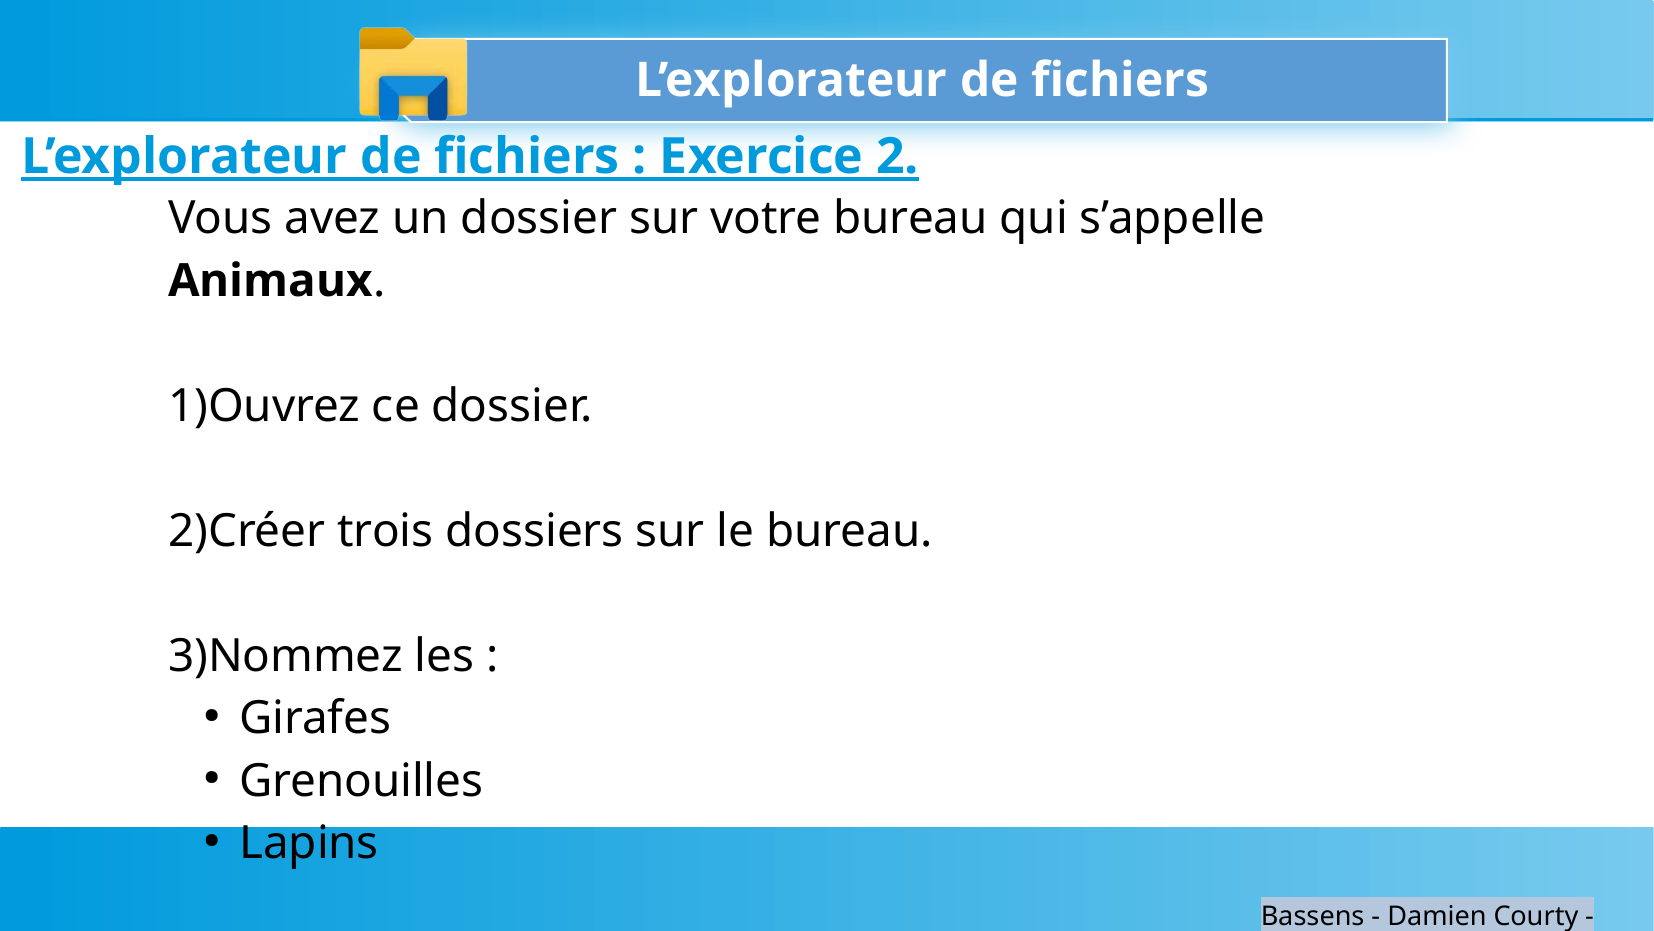

L’explorateur de fichiers
L’explorateur de fichiers : Exercice 2.
Vous avez un dossier sur votre bureau qui s’appelle Animaux.
Ouvrez ce dossier.
Créer trois dossiers sur le bureau.
Nommez les :
Girafes
Grenouilles
Lapins
Déplacez les photos dans les bons dossiers.
Bassens - Damien Courty - 2024